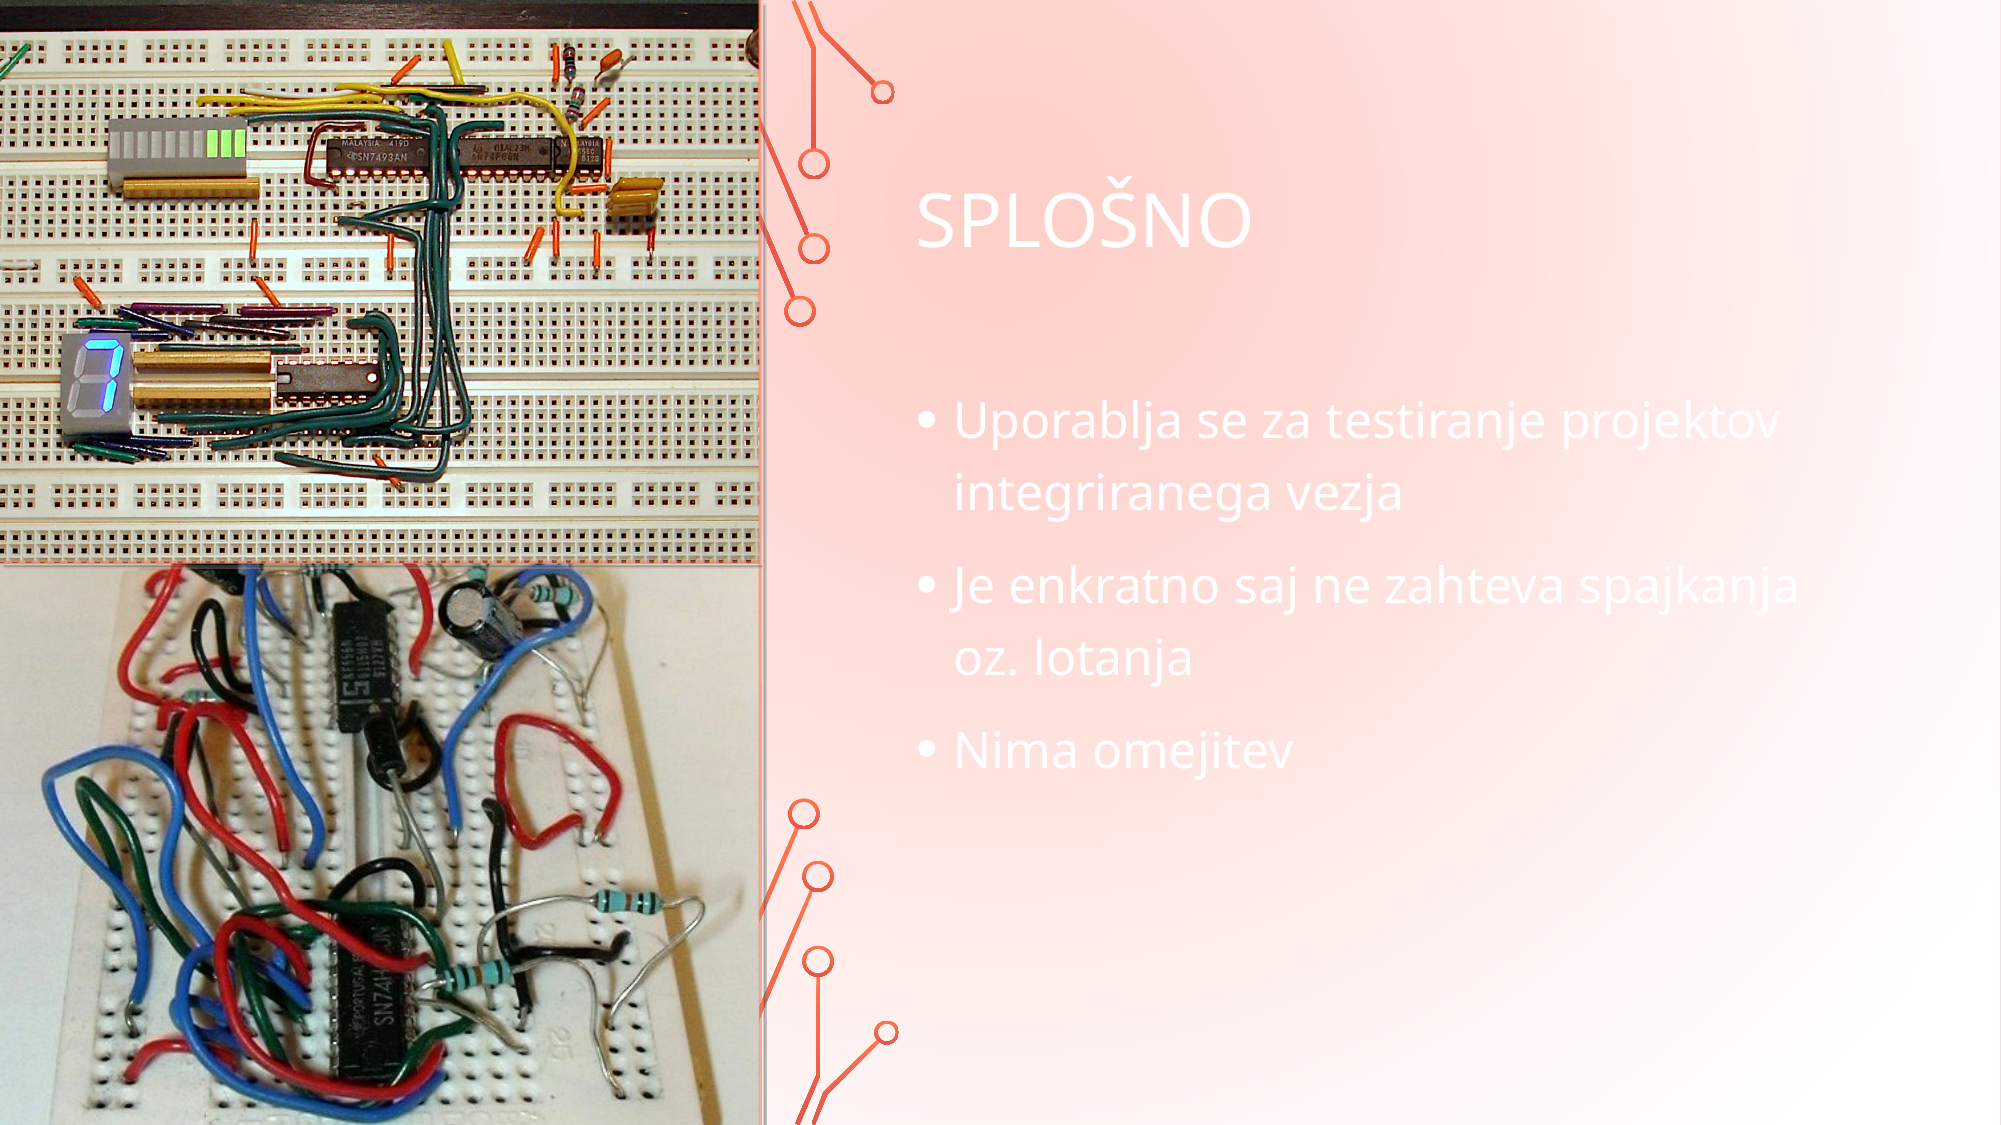

# splošno
Uporablja se za testiranje projektov integriranega vezja
Je enkratno saj ne zahteva spajkanja oz. lotanja
Nima omejitev